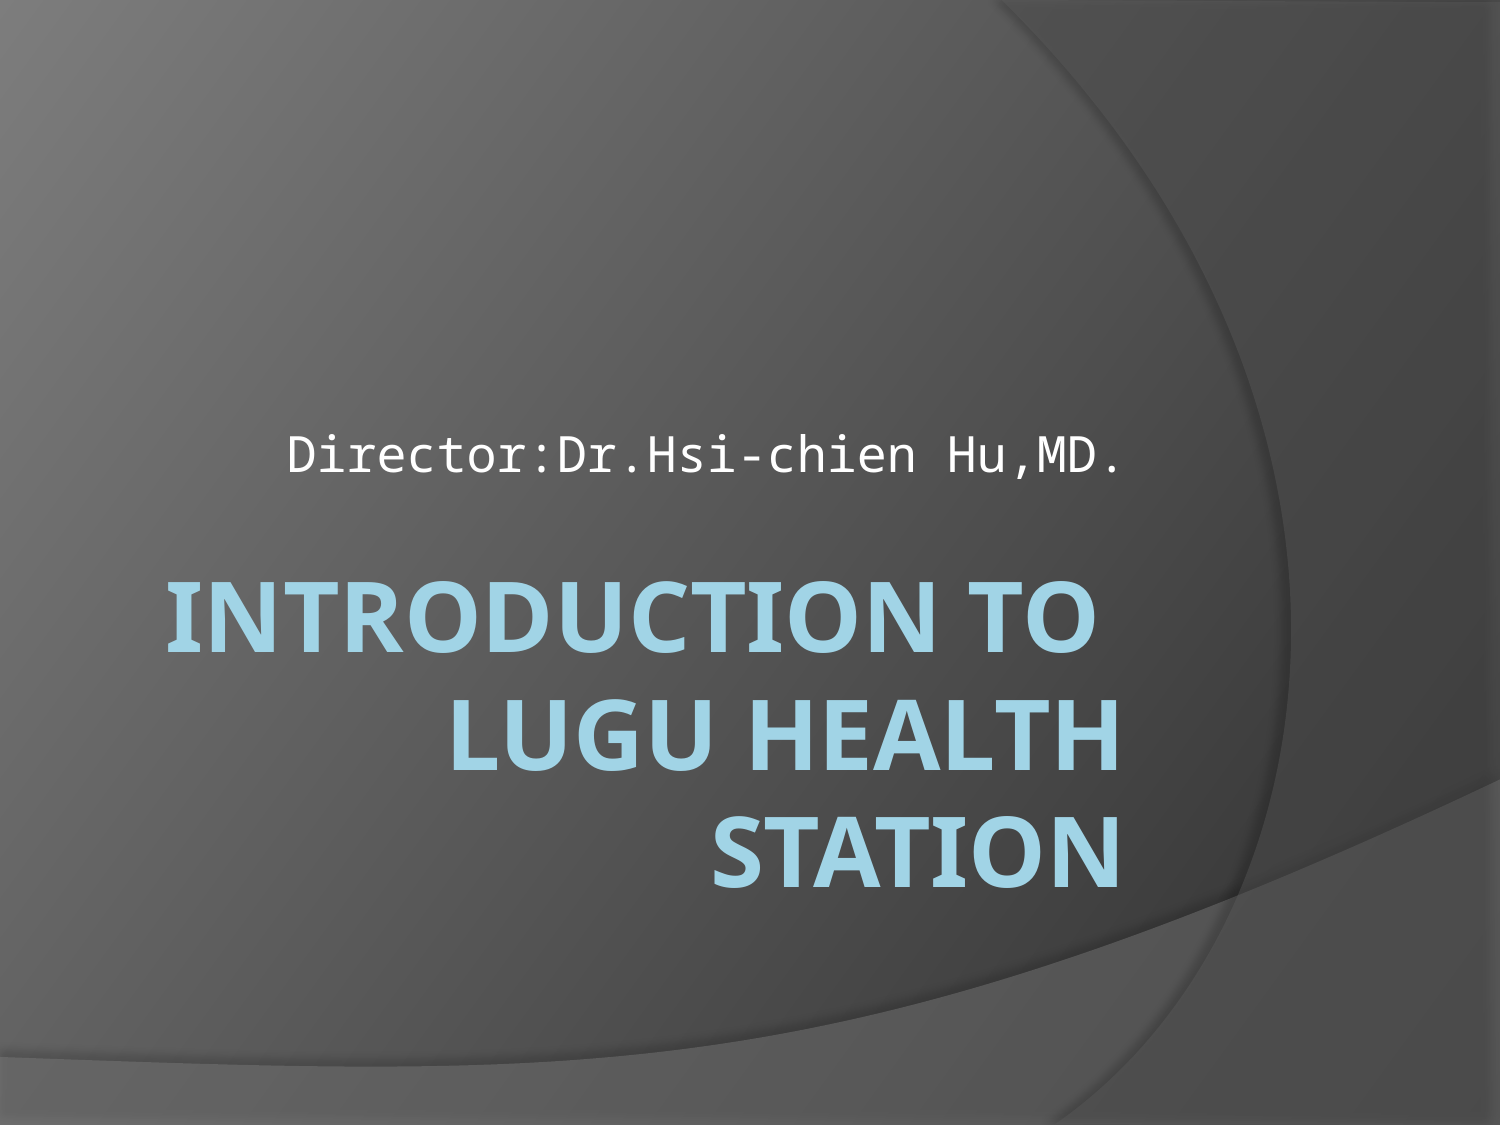

Director:Dr.Hsi-chien Hu,MD.
# Introduction to Lugu Health Station